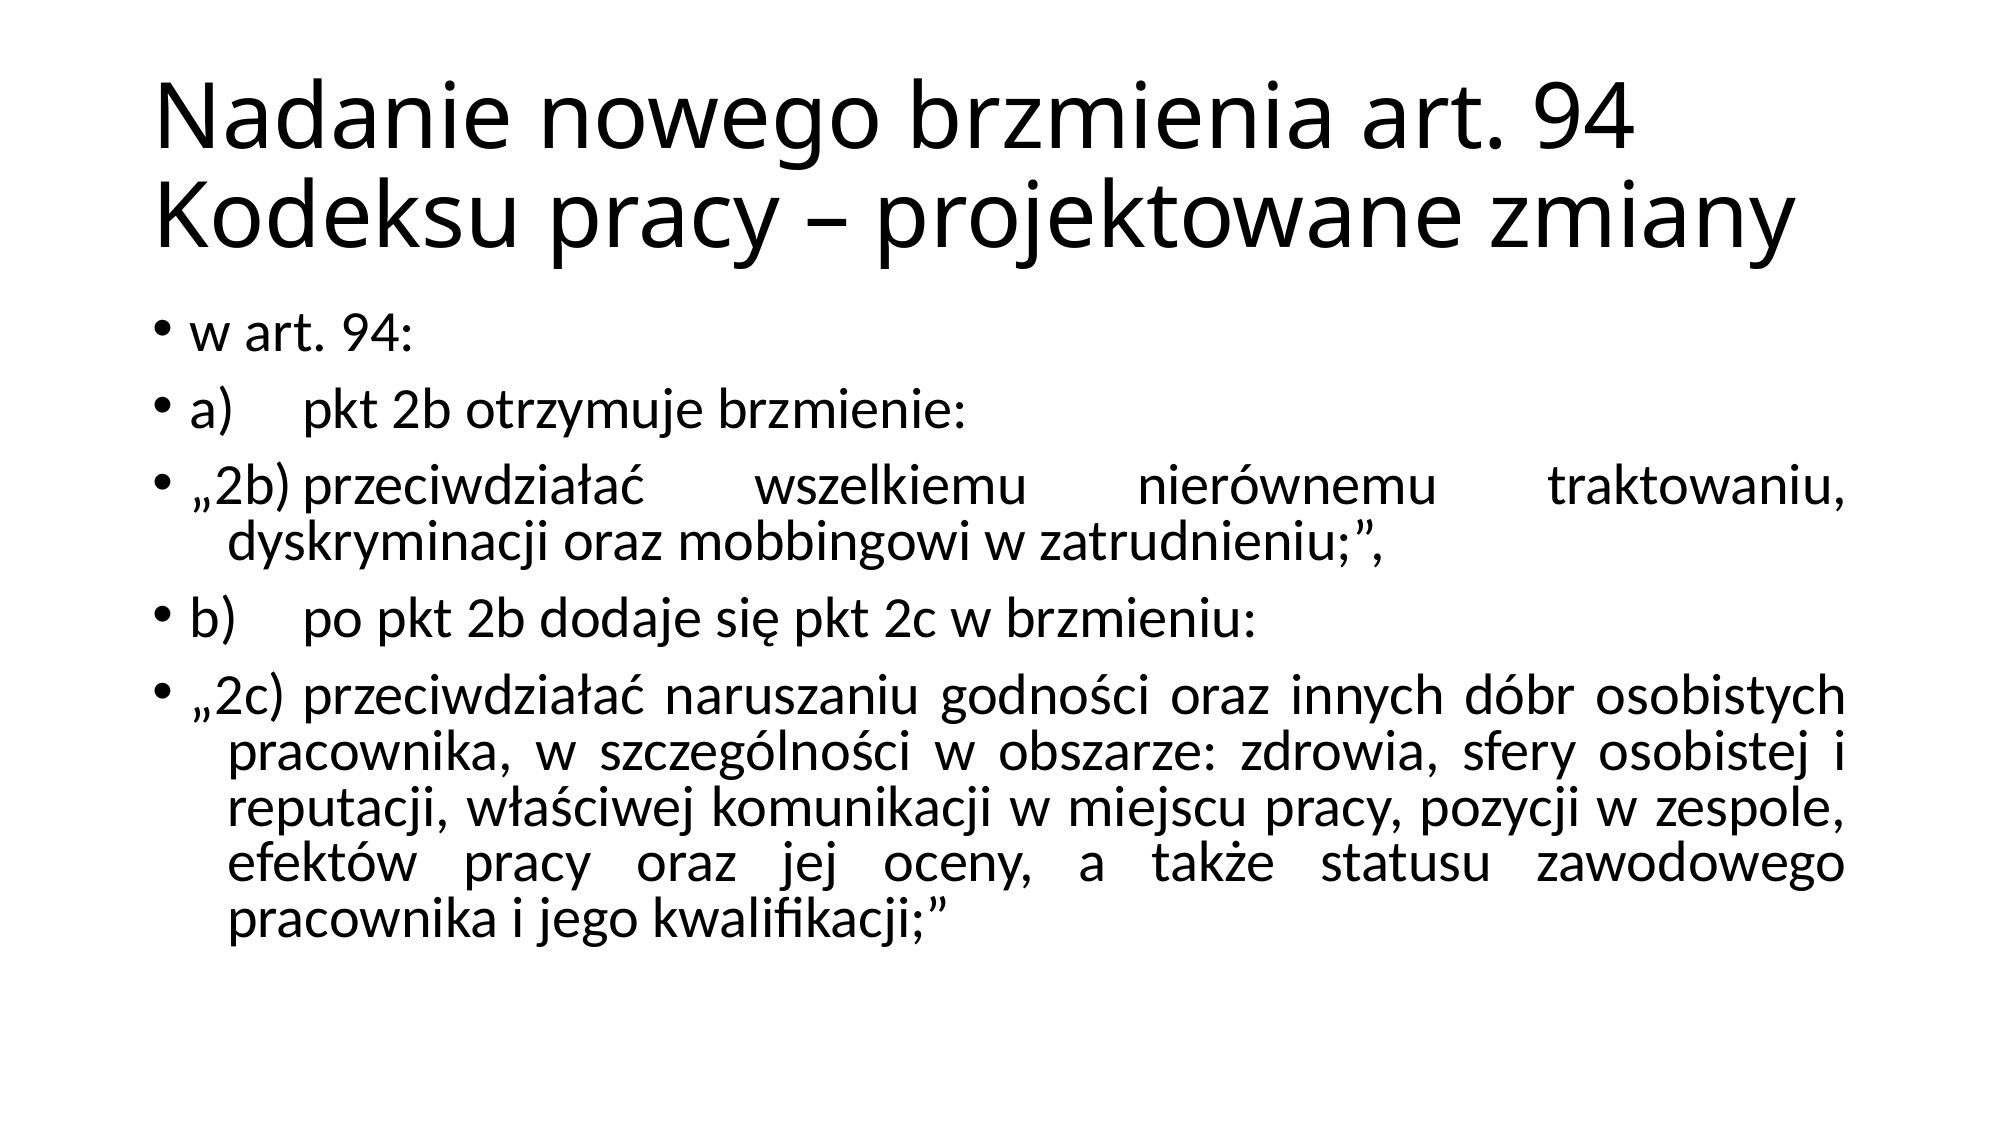

# Nadanie nowego brzmienia art. 94 Kodeksu pracy – projektowane zmiany
w art. 94:
a)	pkt 2b otrzymuje brzmienie:
„2b)	przeciwdziałać wszelkiemu nierównemu traktowaniu, dyskryminacji oraz mobbingowi w zatrudnieniu;”,
b)	po pkt 2b dodaje się pkt 2c w brzmieniu:
„2c)	przeciwdziałać naruszaniu godności oraz innych dóbr osobistych pracownika, w szczególności w obszarze: zdrowia, sfery osobistej i reputacji, właściwej komunikacji w miejscu pracy, pozycji w zespole, efektów pracy oraz jej oceny, a także statusu zawodowego pracownika i jego kwalifikacji;”